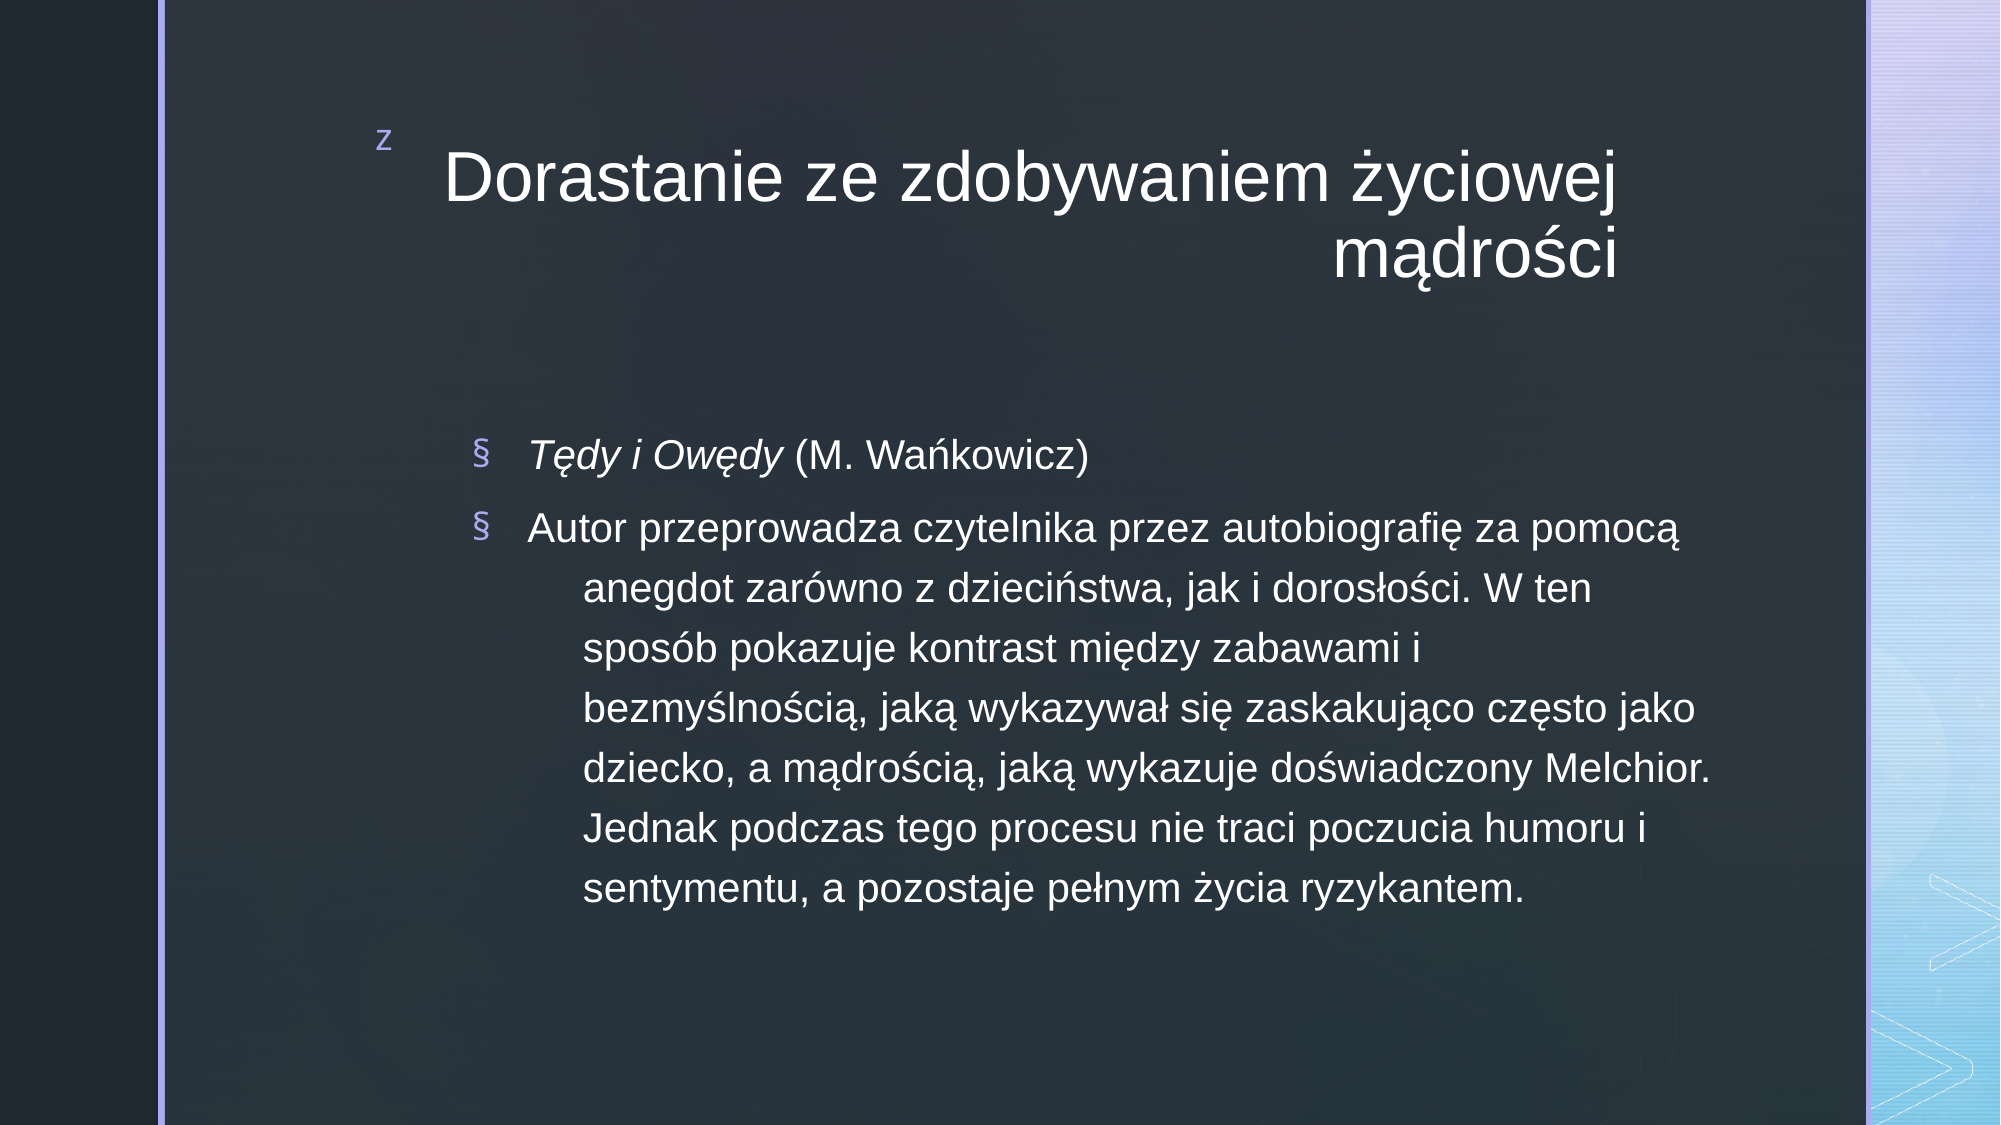

# Dorastanie ze zdobywaniem życiowej mądrości
Tędy i Owędy (M. Wańkowicz)
Autor przeprowadza czytelnika przez autobiografię za pomocą anegdot zarówno z dzieciństwa, jak i dorosłości. W ten sposób pokazuje kontrast między zabawami i bezmyślnością, jaką wykazywał się zaskakująco często jako dziecko, a mądrością, jaką wykazuje doświadczony Melchior. Jednak podczas tego procesu nie traci poczucia humoru i sentymentu, a pozostaje pełnym życia ryzykantem.